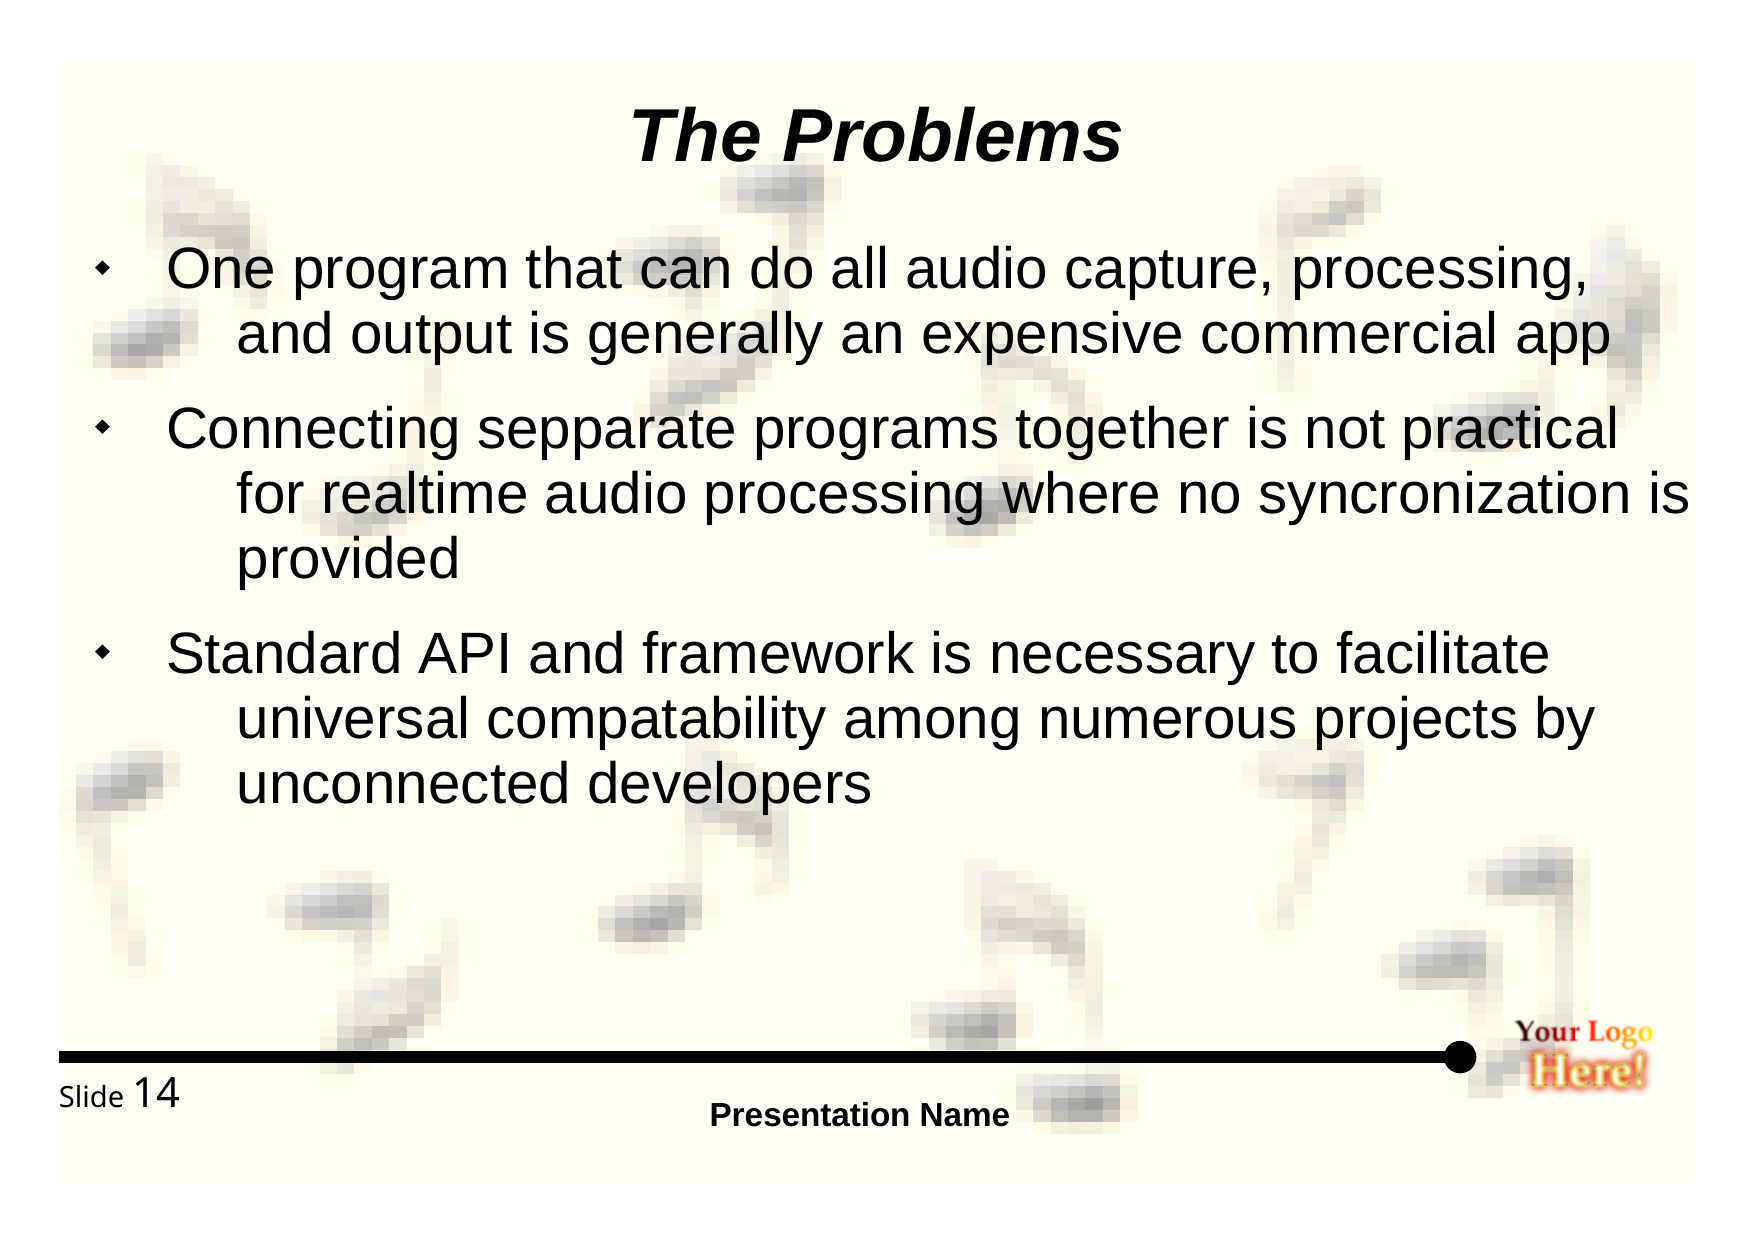

# The Problems
One program that can do all audio capture, processing, and output is generally an expensive commercial app
Connecting sepparate programs together is not practical for realtime audio processing where no syncronization is provided
Standard API and framework is necessary to facilitate universal compatability among numerous projects by unconnected developers